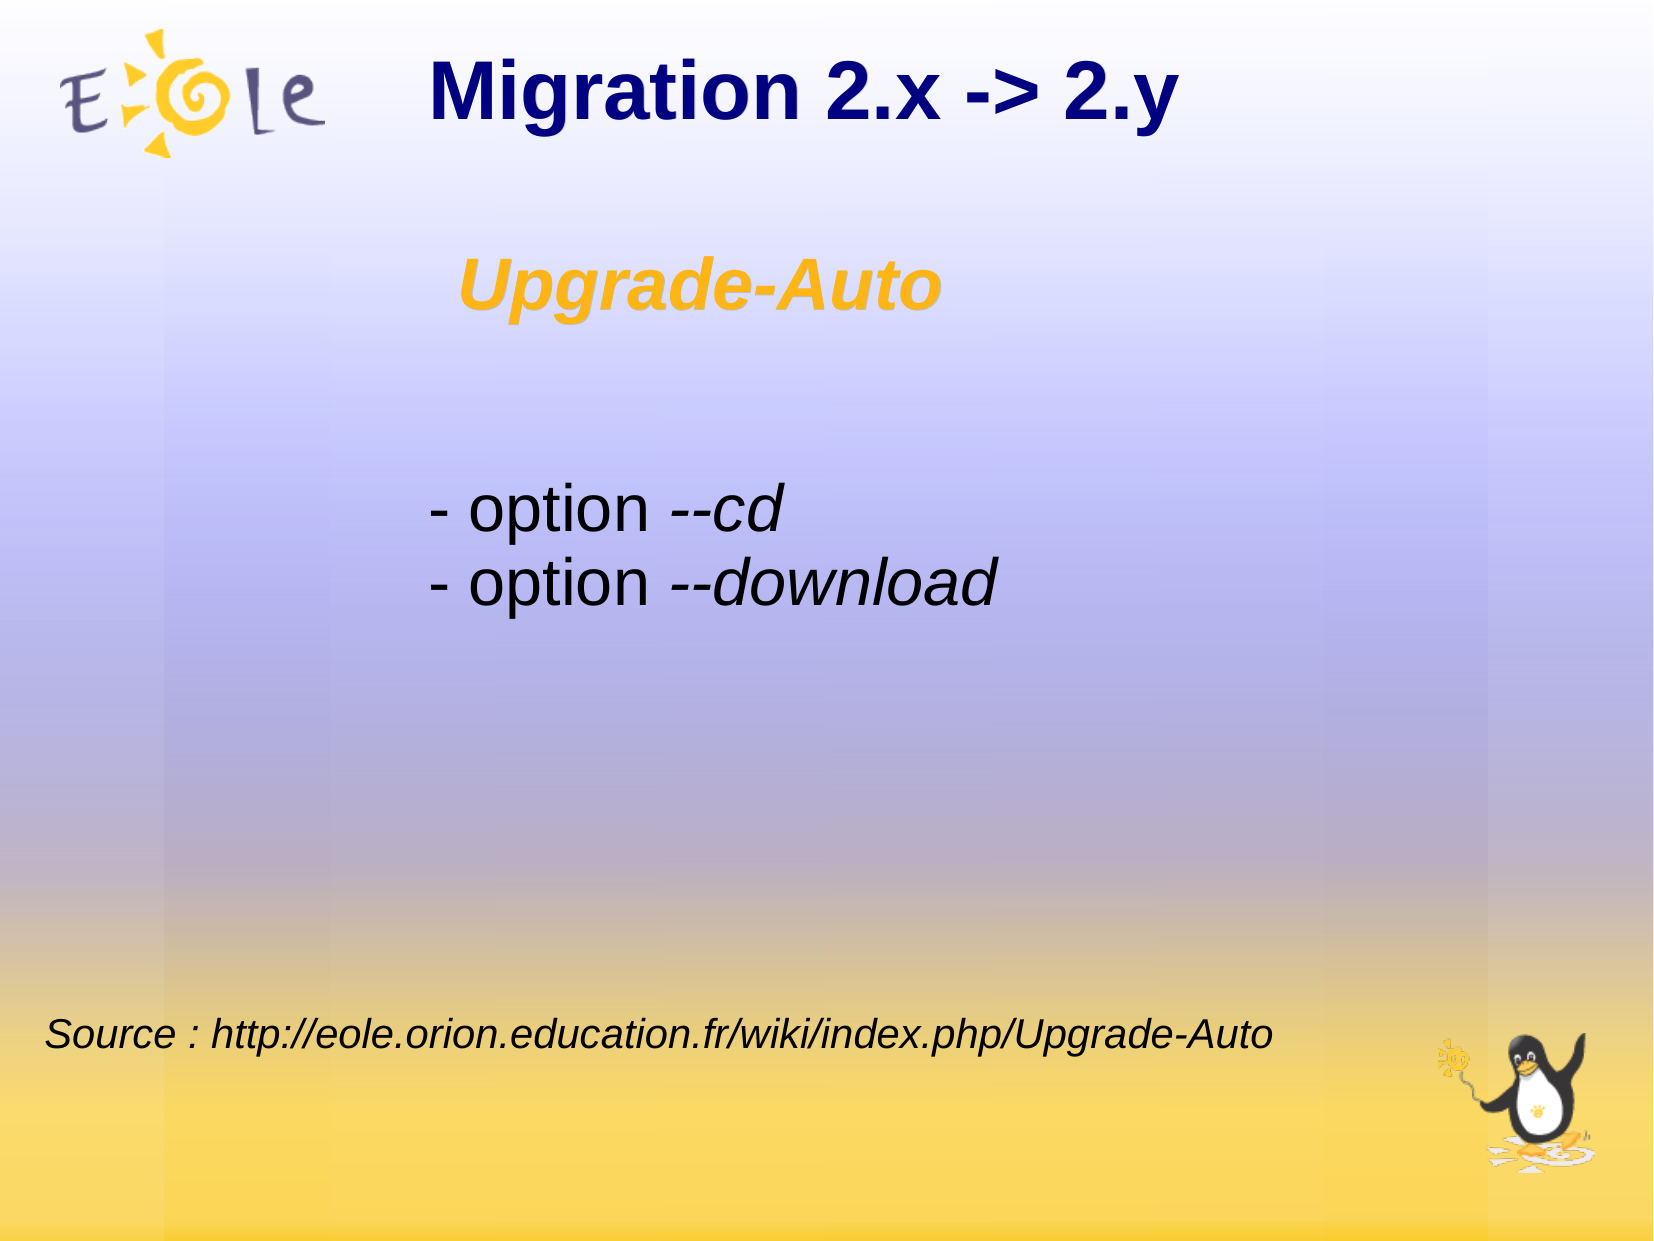

Migration 2.x -> 2.y
Upgrade-Auto
- option --cd
- option --download
Source : http://eole.orion.education.fr/wiki/index.php/Upgrade-Auto